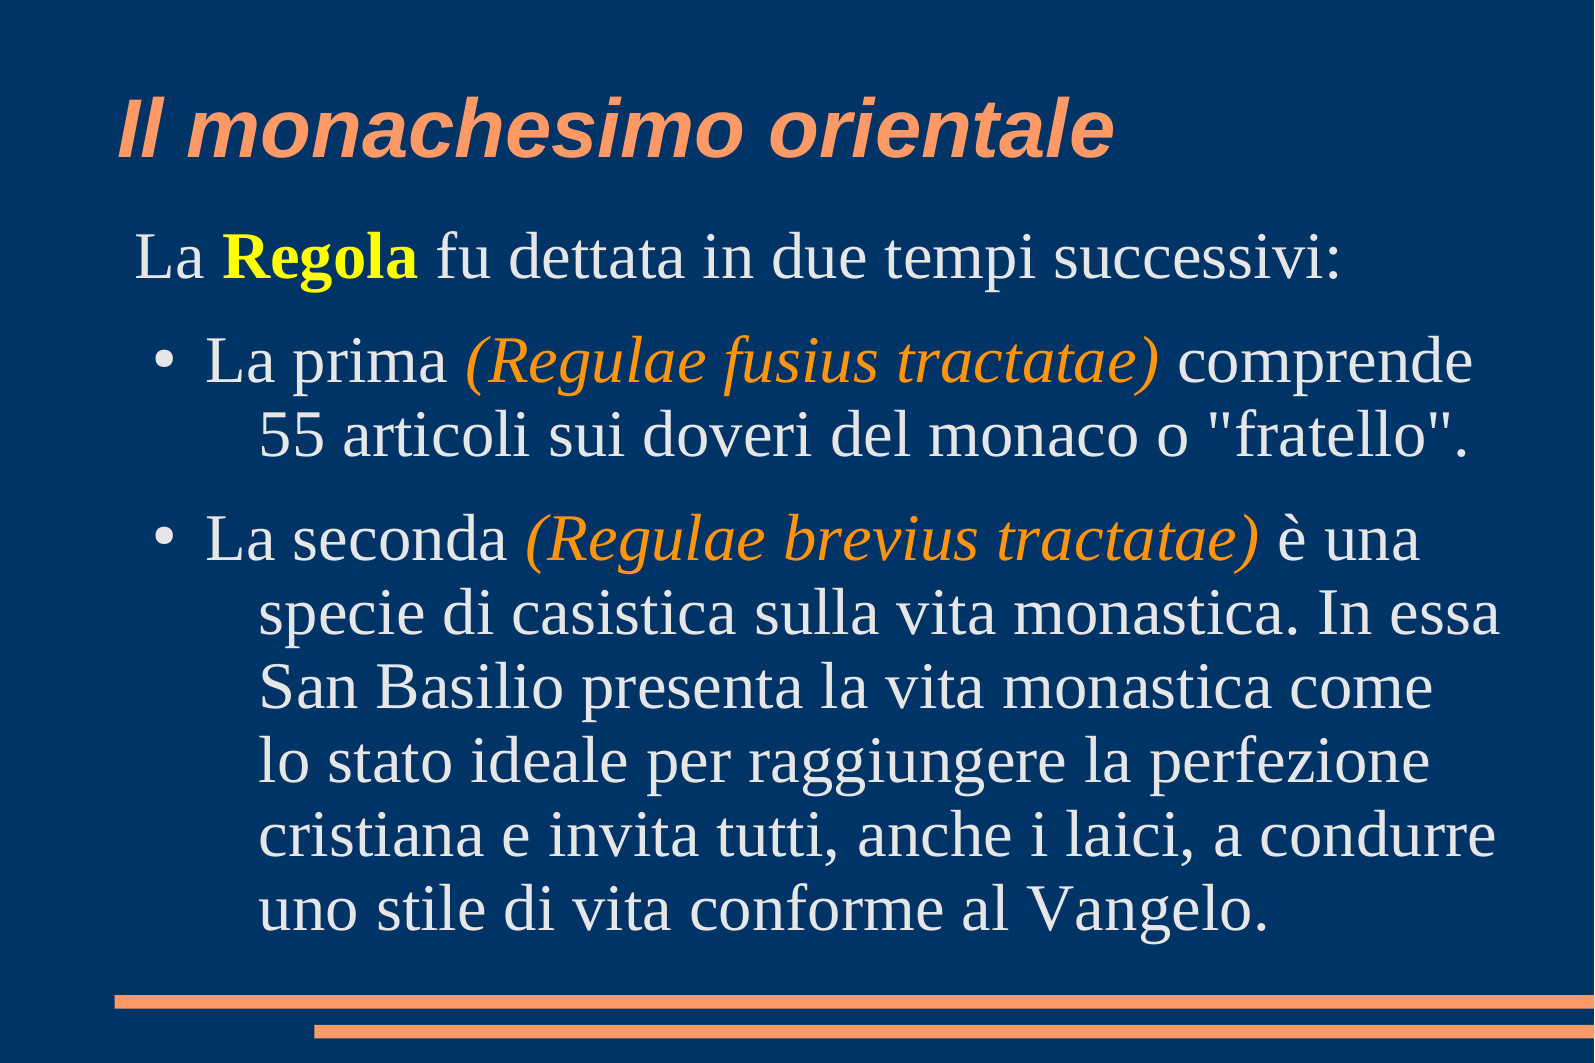

# Il monachesimo orientale
La Regola fu dettata in due tempi successivi:
La prima (Regulae fusius tractatae) comprende 55 articoli sui doveri del monaco o "fratello".
La seconda (Regulae brevius tractatae) è una specie di casistica sulla vita monastica. In essa San Basilio presenta la vita monastica come lo stato ideale per raggiungere la perfezione cristiana e invita tutti, anche i laici, a condurre uno stile di vita conforme al Vangelo.